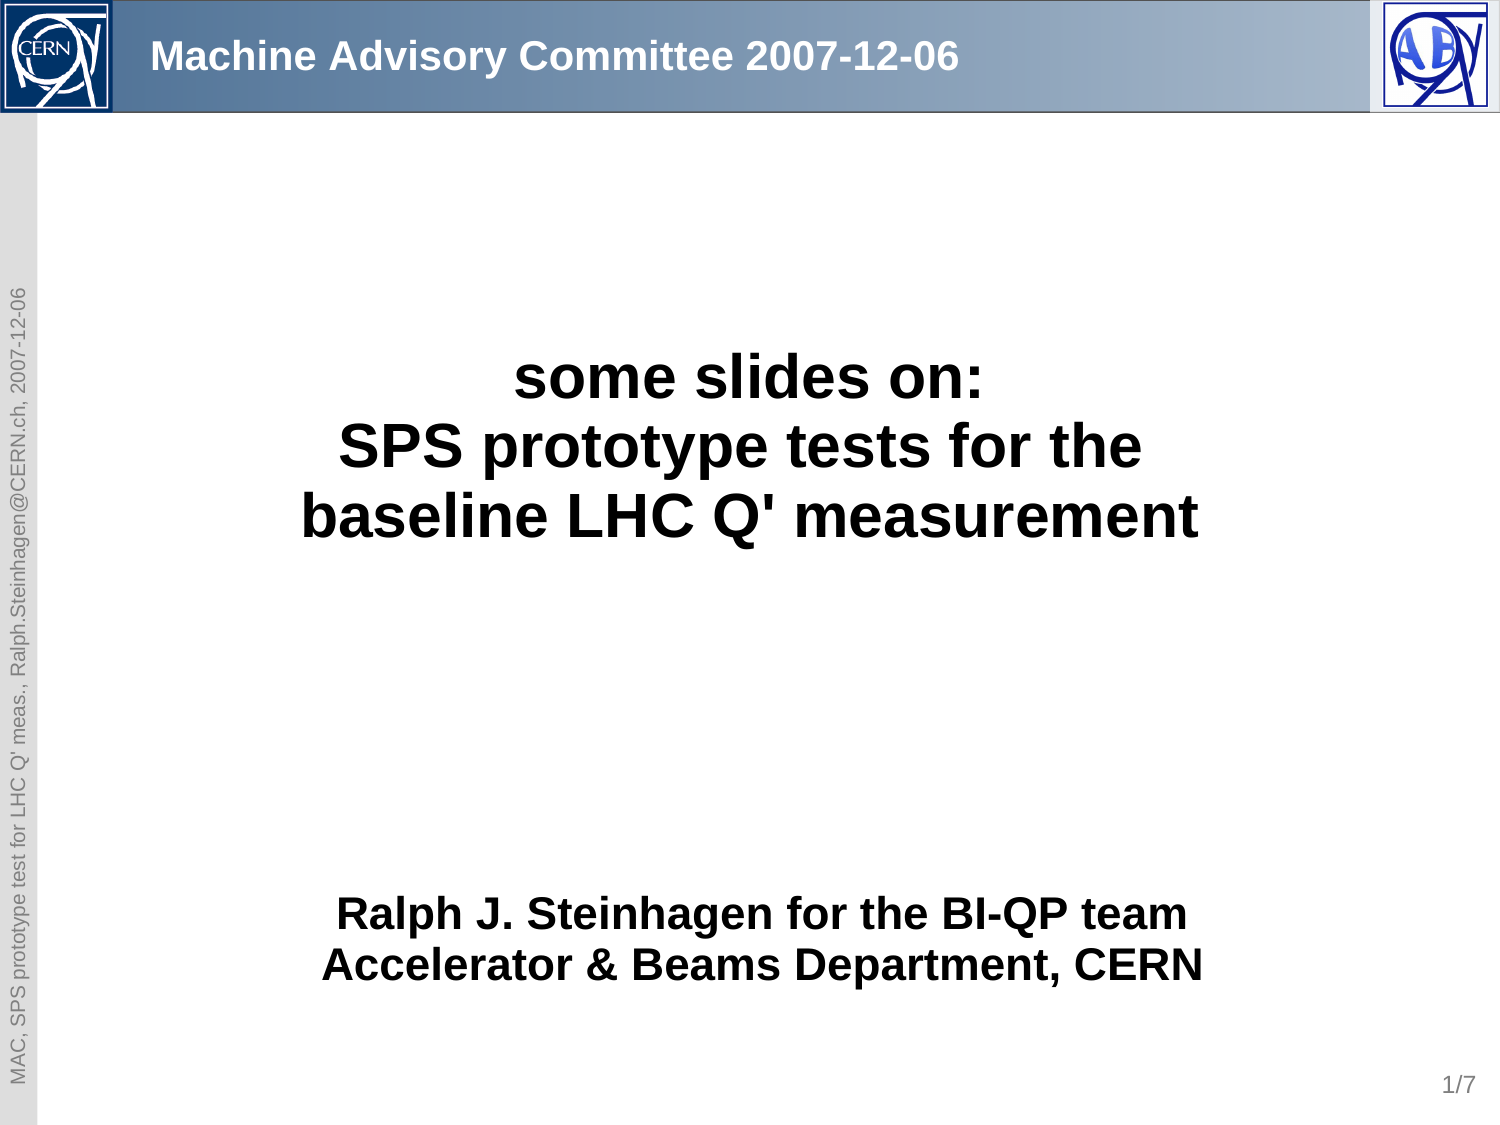

Machine Advisory Committee 2007-12-06
some slides on:
SPS prototype tests for the
baseline LHC Q' measurement
# Ralph J. Steinhagen for the BI-QP team Accelerator & Beams Department, CERN